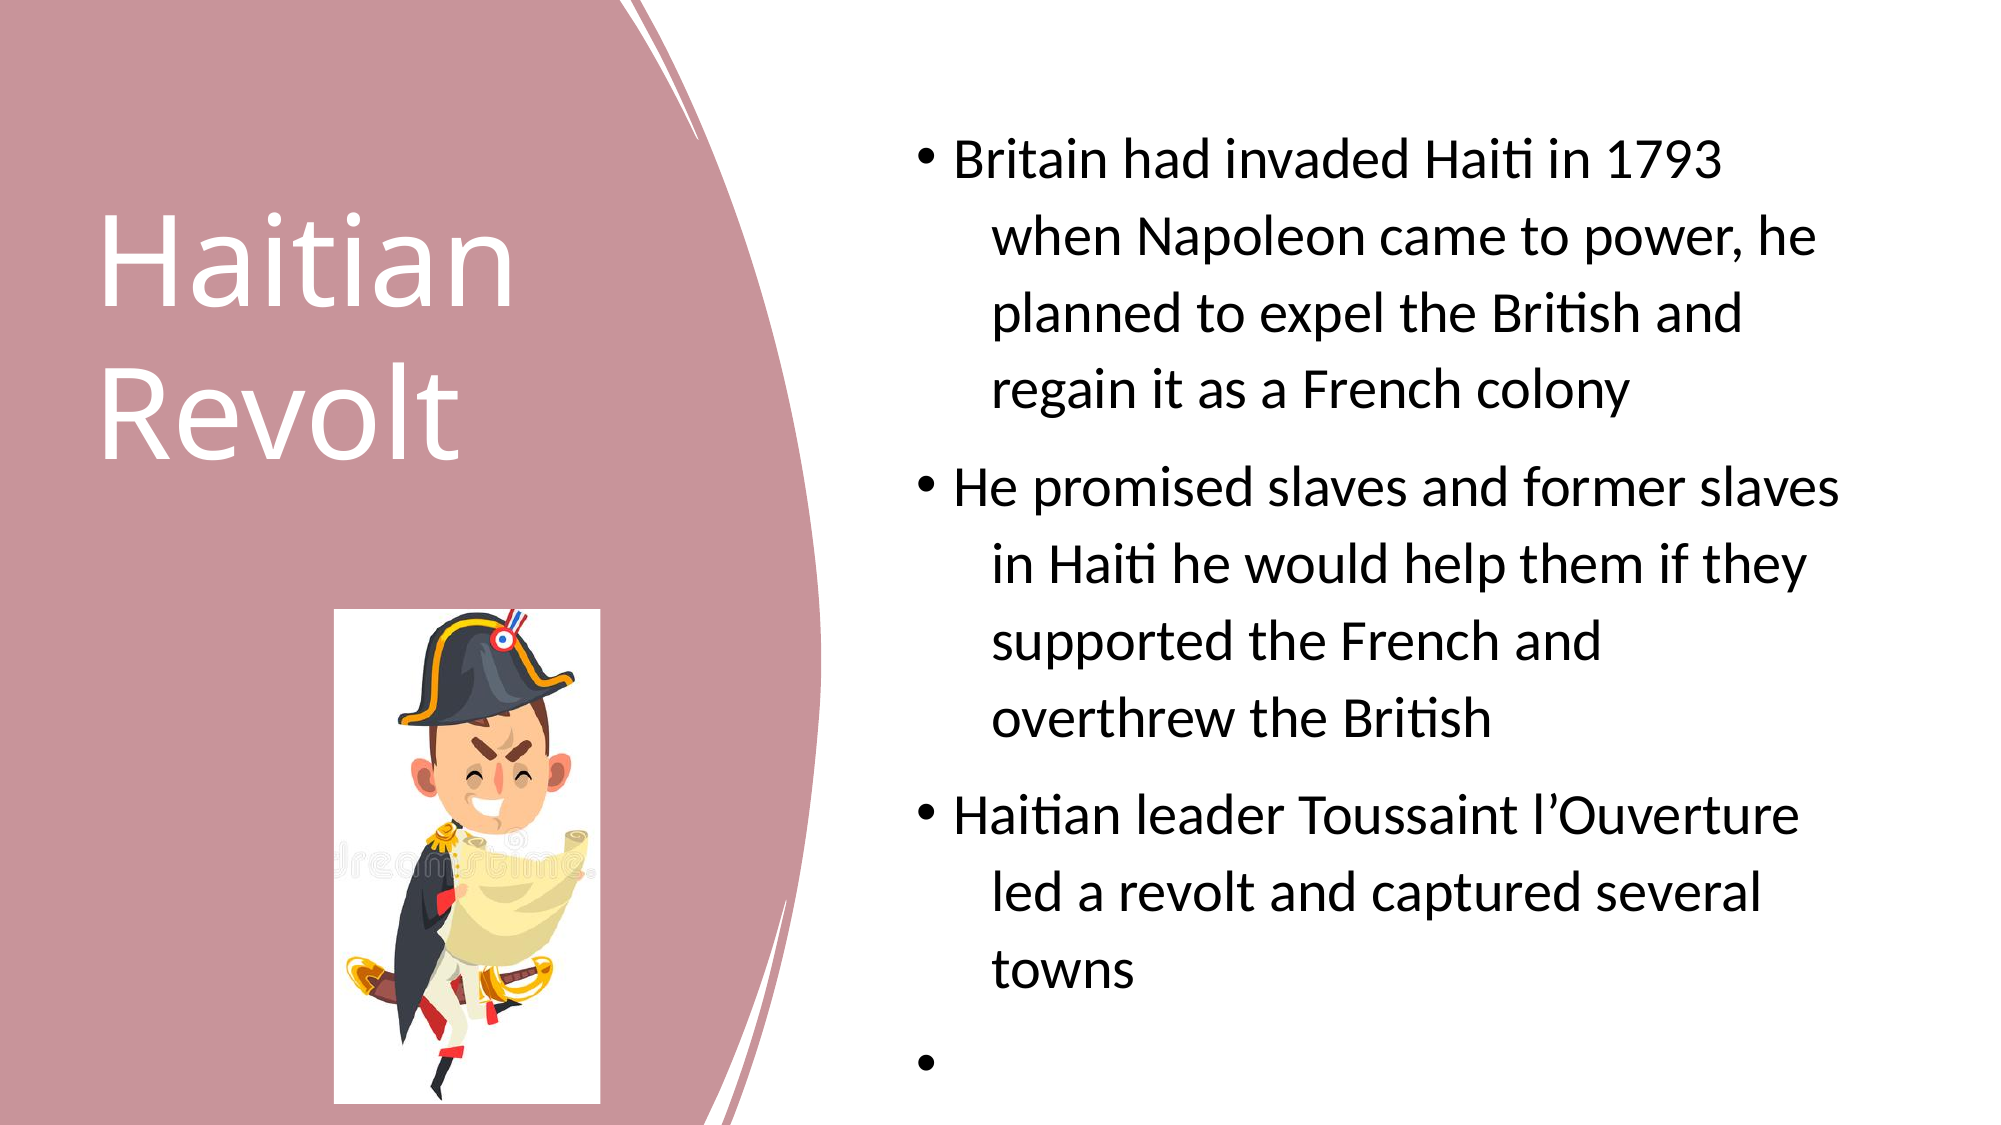

# Haitian Revolt
Britain had invaded Haiti in 1793 when Napoleon came to power, he planned to expel the British and regain it as a French colony
He promised slaves and former slaves in Haiti he would help them if they supported the French and overthrew the British
Haitian leader Toussaint l’Ouverture led a revolt and captured several towns